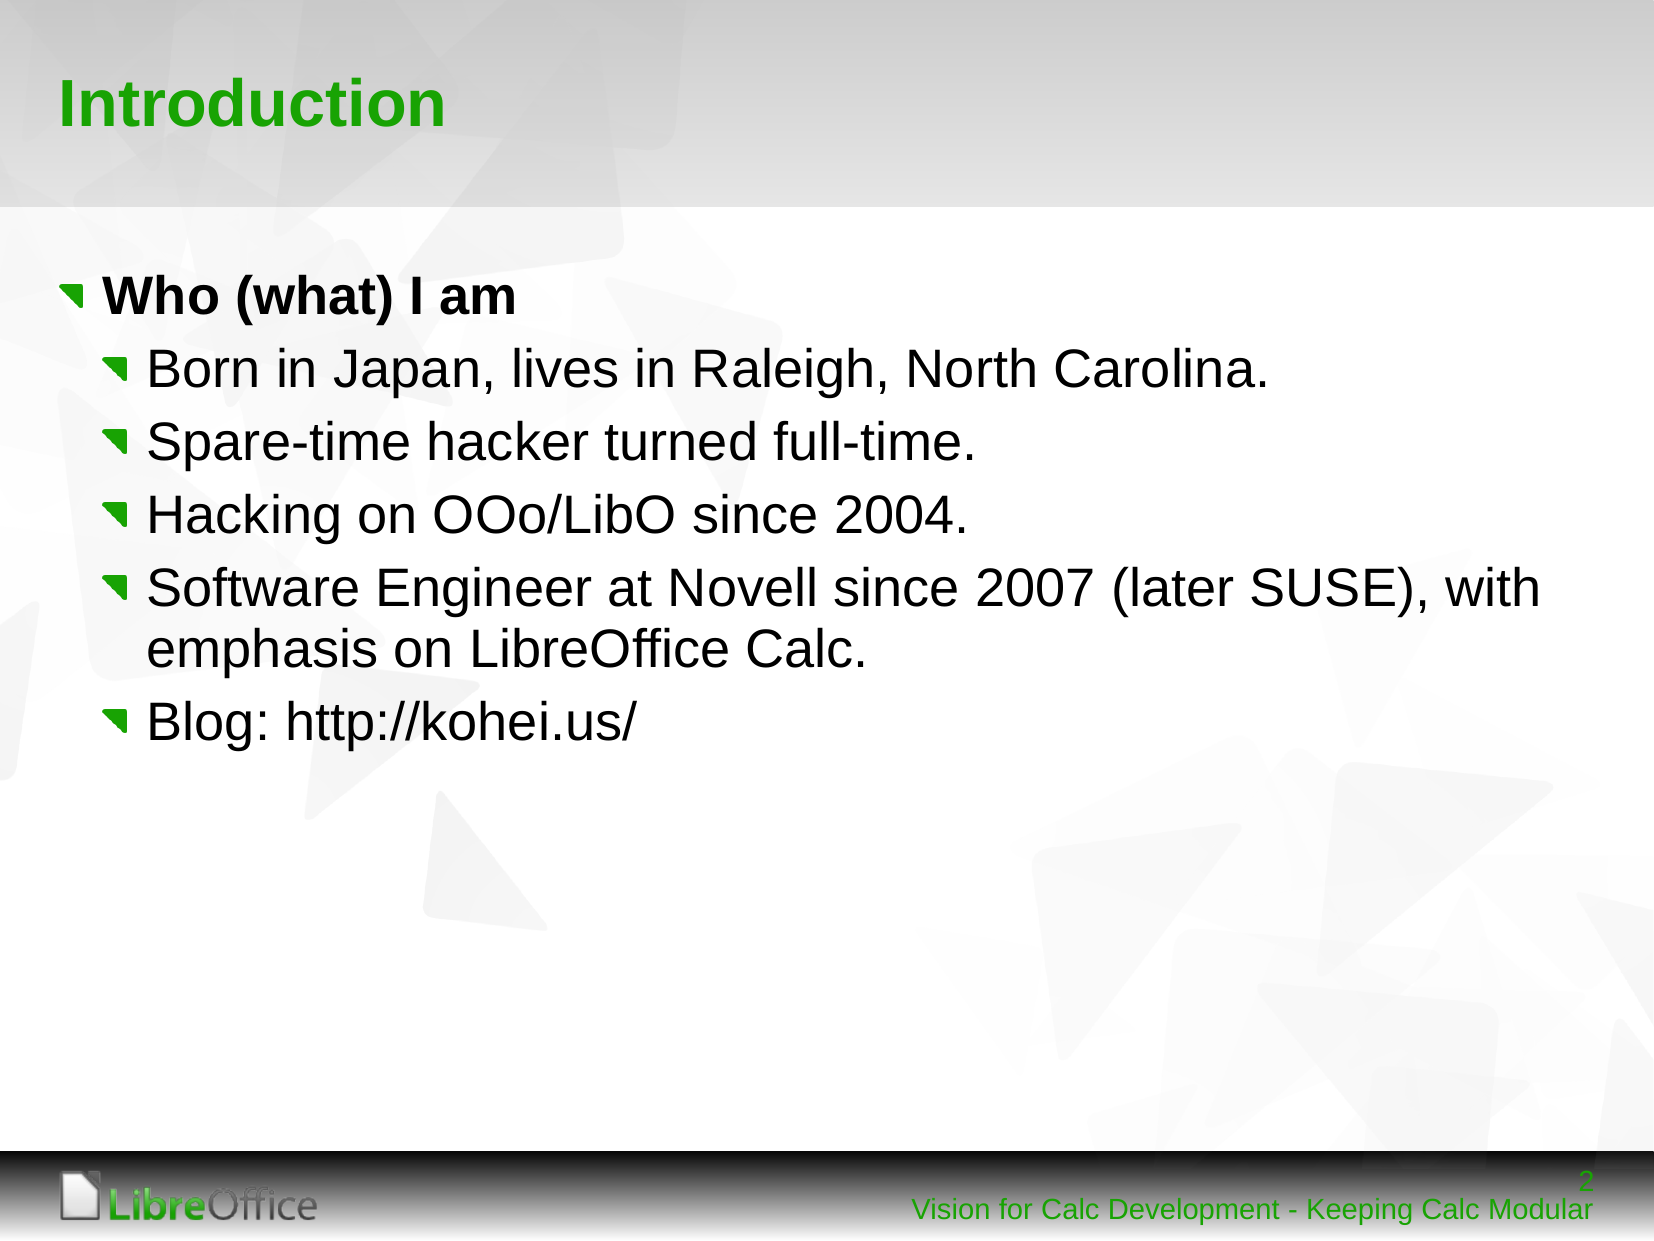

# Introduction
Who (what) I am
Born in Japan, lives in Raleigh, North Carolina.
Spare-time hacker turned full-time.
Hacking on OOo/LibO since 2004.
Software Engineer at Novell since 2007 (later SUSE), with emphasis on LibreOffice Calc.
Blog: http://kohei.us/
2
Vision for Calc Development - Keeping Calc Modular